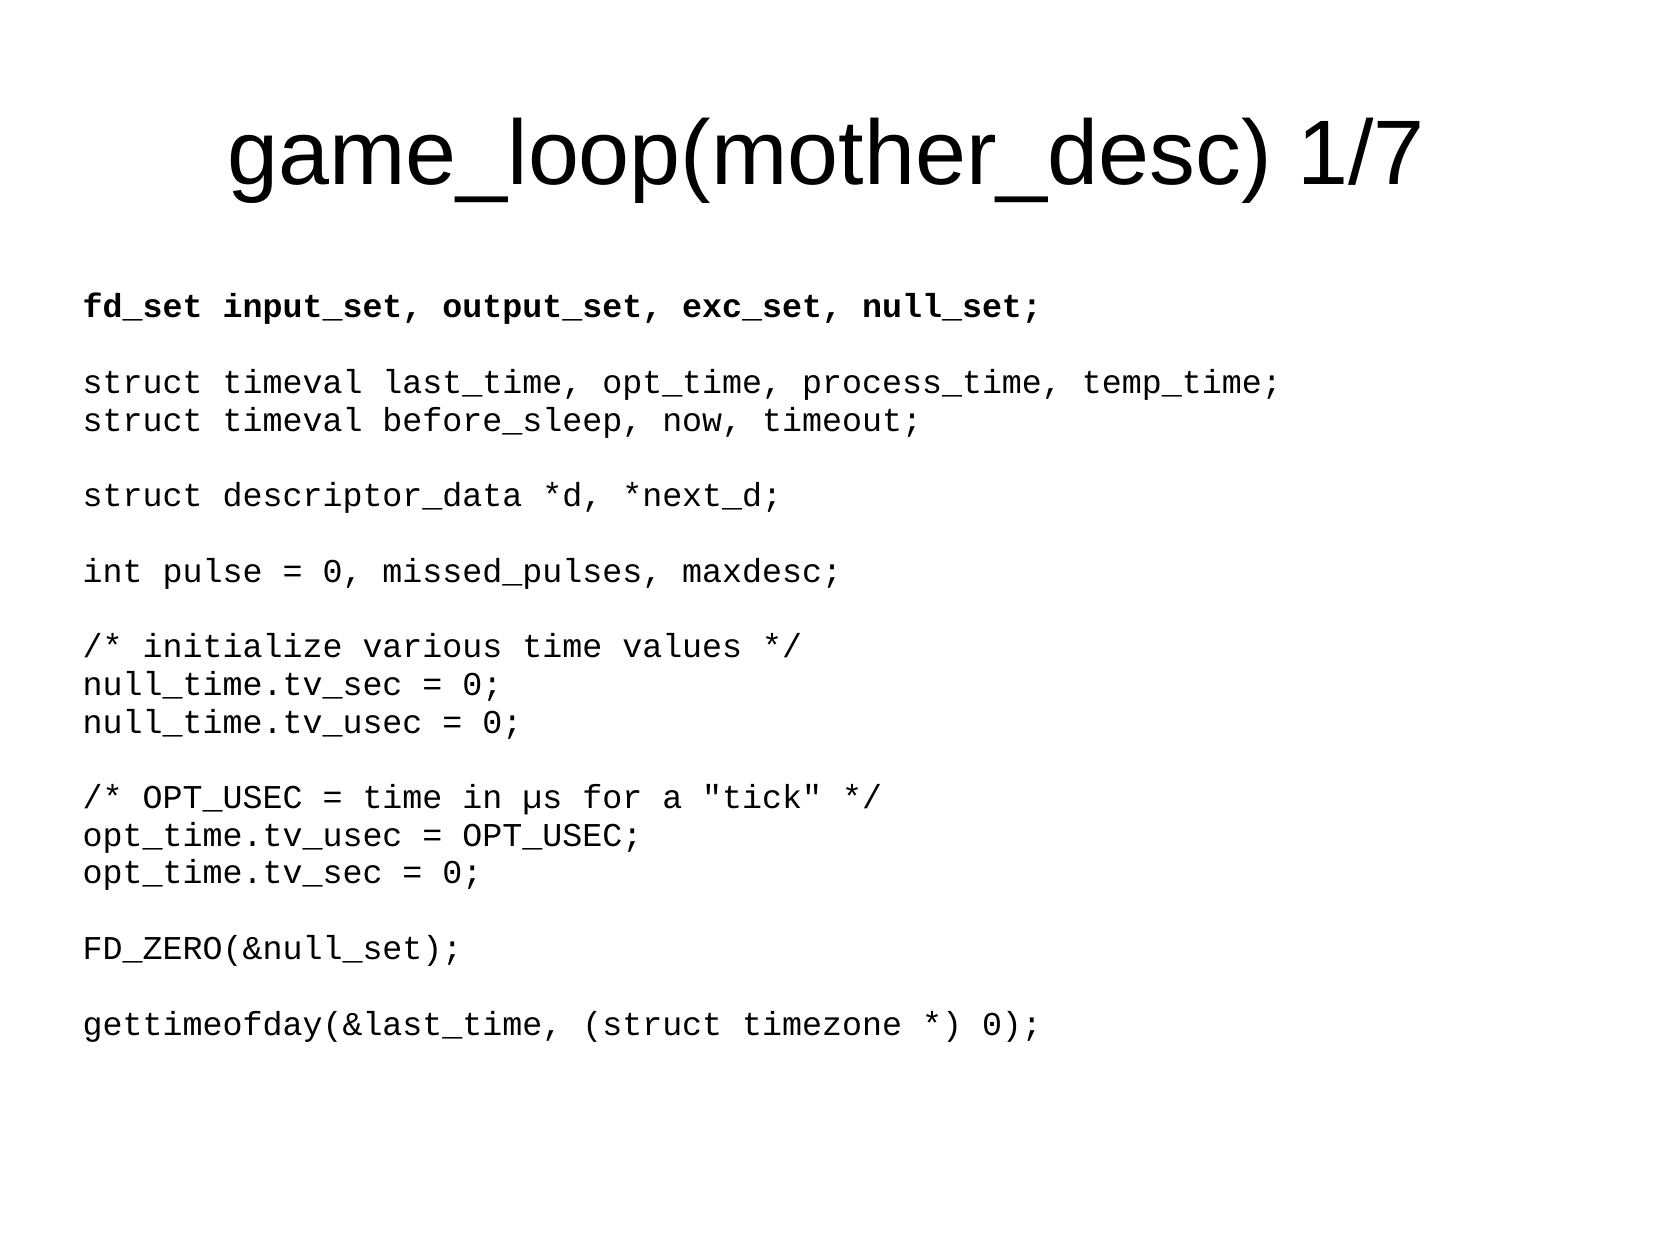

# game_loop(mother_desc) 1/7
fd_set input_set, output_set, exc_set, null_set;
struct timeval last_time, opt_time, process_time, temp_time;
struct timeval before_sleep, now, timeout;
struct descriptor_data *d, *next_d;
int pulse = 0, missed_pulses, maxdesc;
/* initialize various time values */
null_time.tv_sec = 0;
null_time.tv_usec = 0;
/* OPT_USEC = time in µs for a "tick" */
opt_time.tv_usec = OPT_USEC;
opt_time.tv_sec = 0;
FD_ZERO(&null_set);
gettimeofday(&last_time, (struct timezone *) 0);